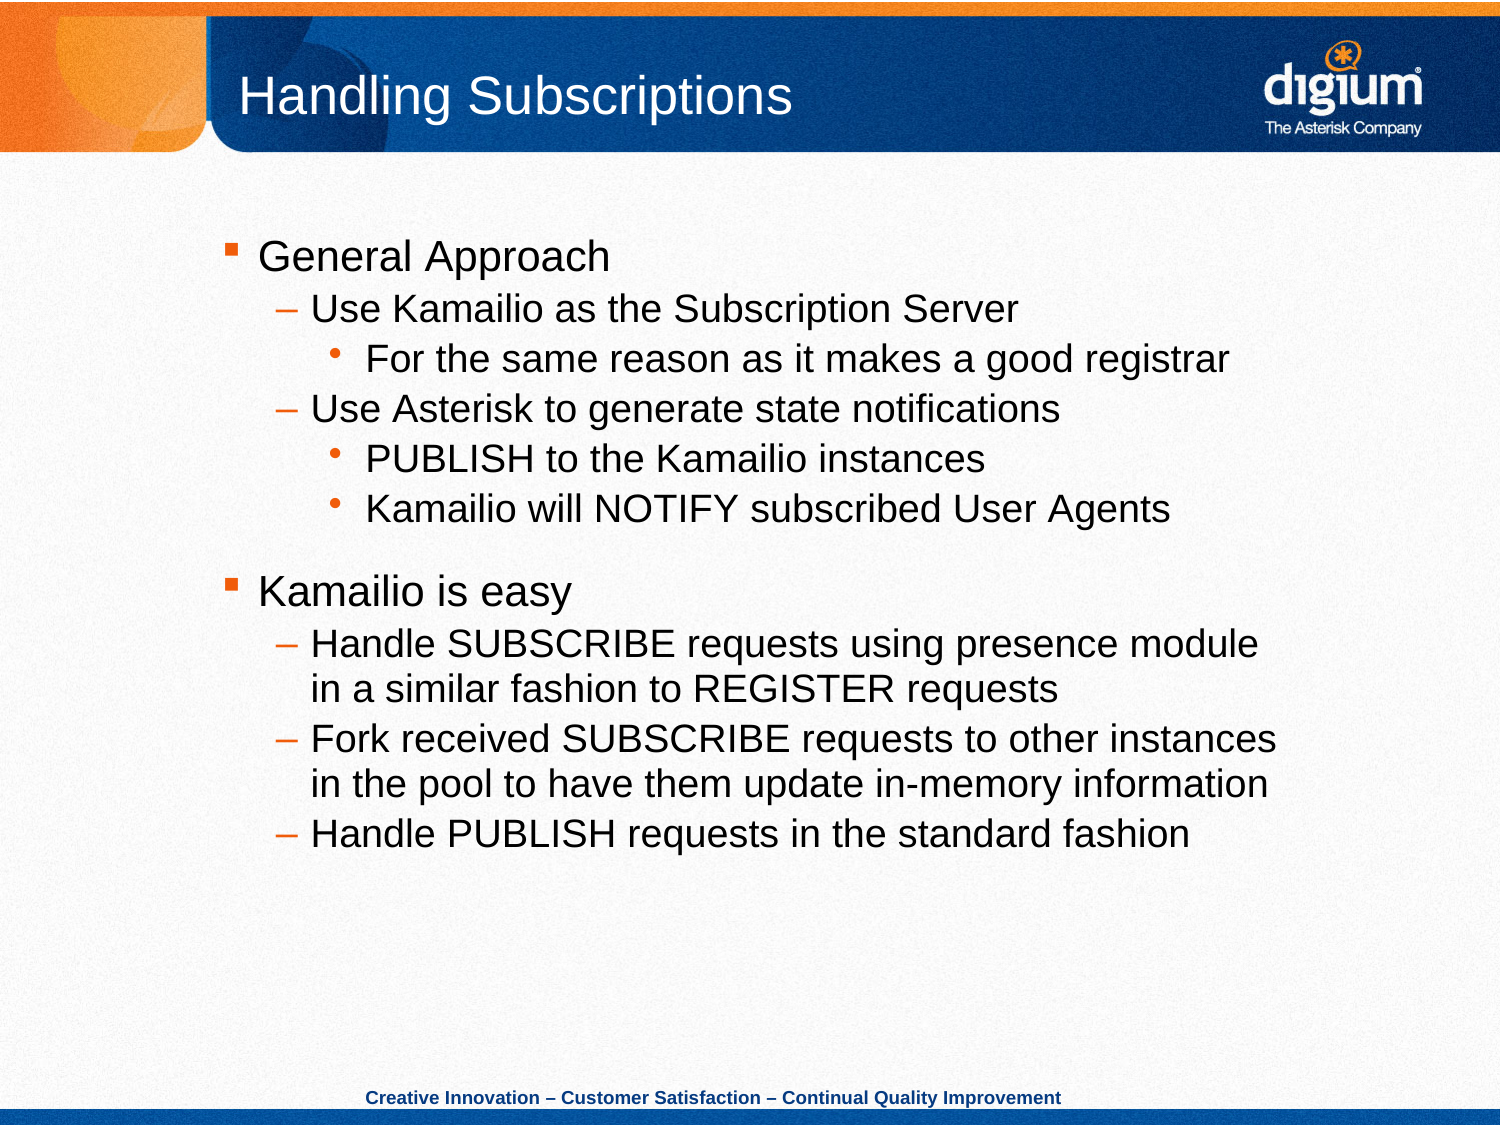

# Handling Subscriptions
General Approach
Use Kamailio as the Subscription Server
For the same reason as it makes a good registrar
Use Asterisk to generate state notifications
PUBLISH to the Kamailio instances
Kamailio will NOTIFY subscribed User Agents
Kamailio is easy
Handle SUBSCRIBE requests using presence module in a similar fashion to REGISTER requests
Fork received SUBSCRIBE requests to other instances in the pool to have them update in-memory information
Handle PUBLISH requests in the standard fashion